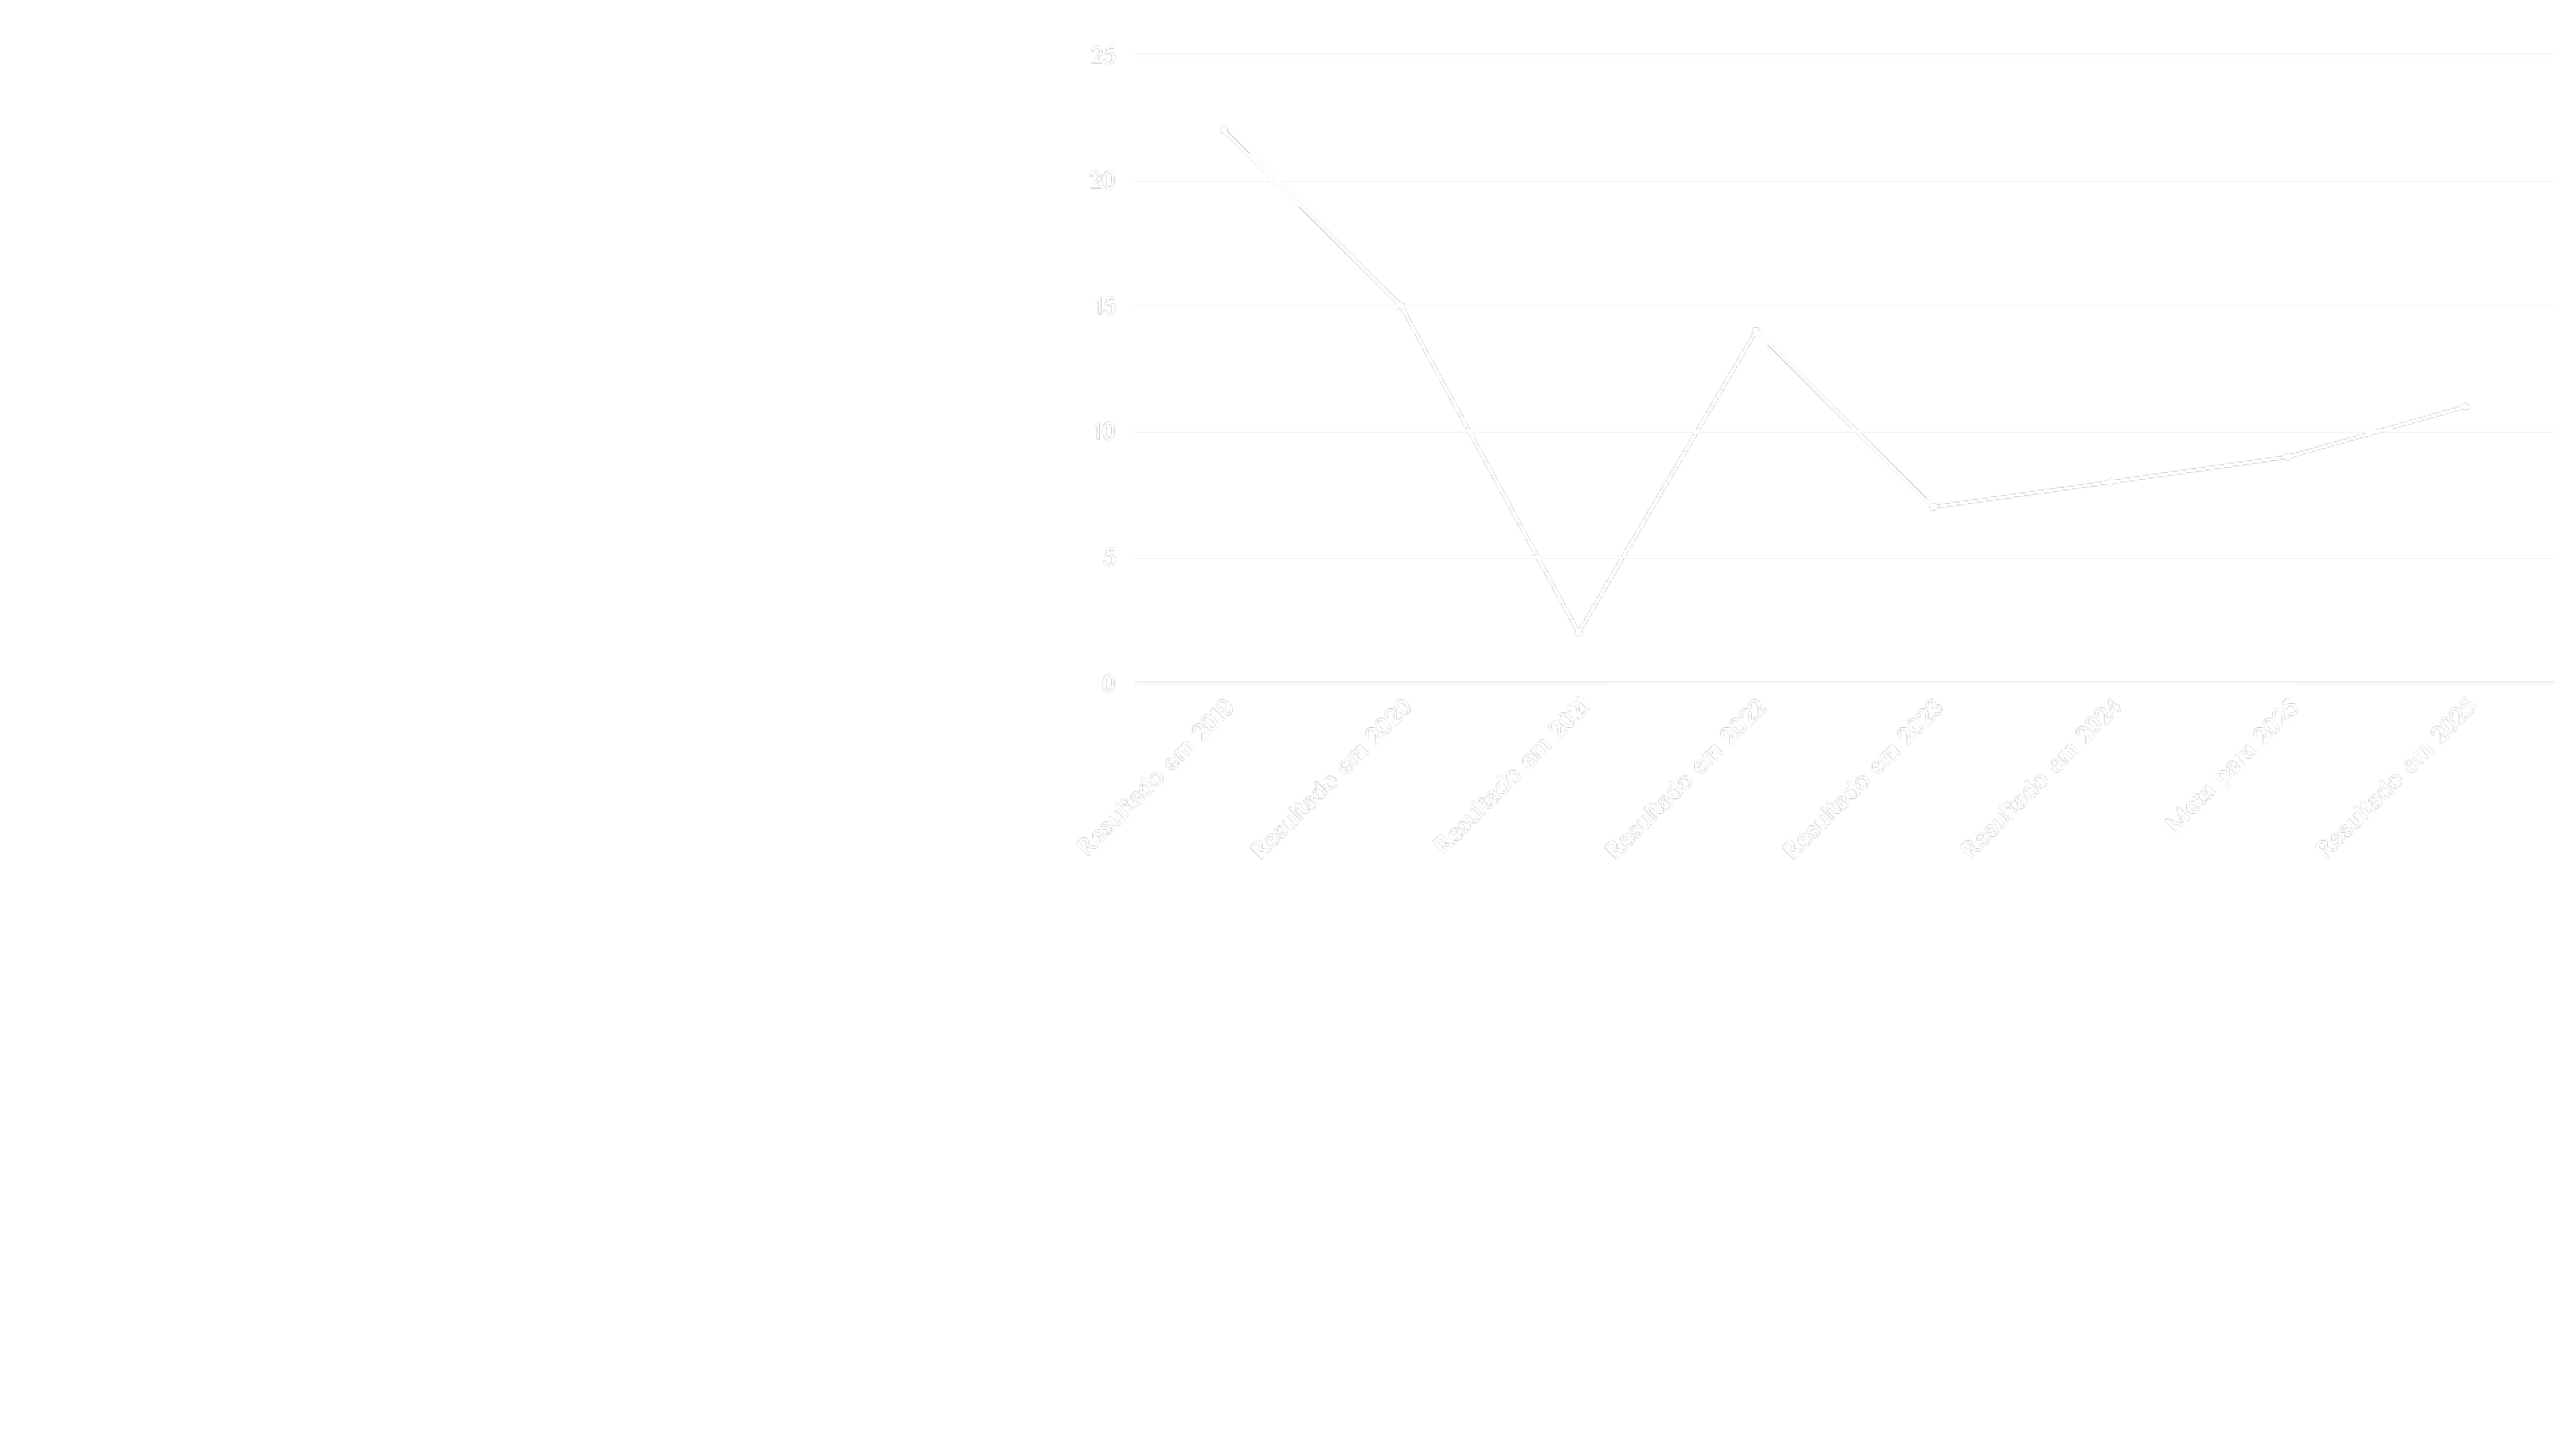

Indicador: Quantidade de Ações Solidárias – AS
Unidade de medida: Número de ações realizadas.
Definição da Meta Aumentar em 1% o índice de participação nas ações de QVT, considerando o ano anterior.
Resultado 2019 - 22
Resultado 2020 - 15
Resultado 2021 - 2
Resultado 2022 - 14
Resultado 2023 - 7
Resultado em 2024 - 8
Meta para 2025 - 9
Resultado em 2025 - 11